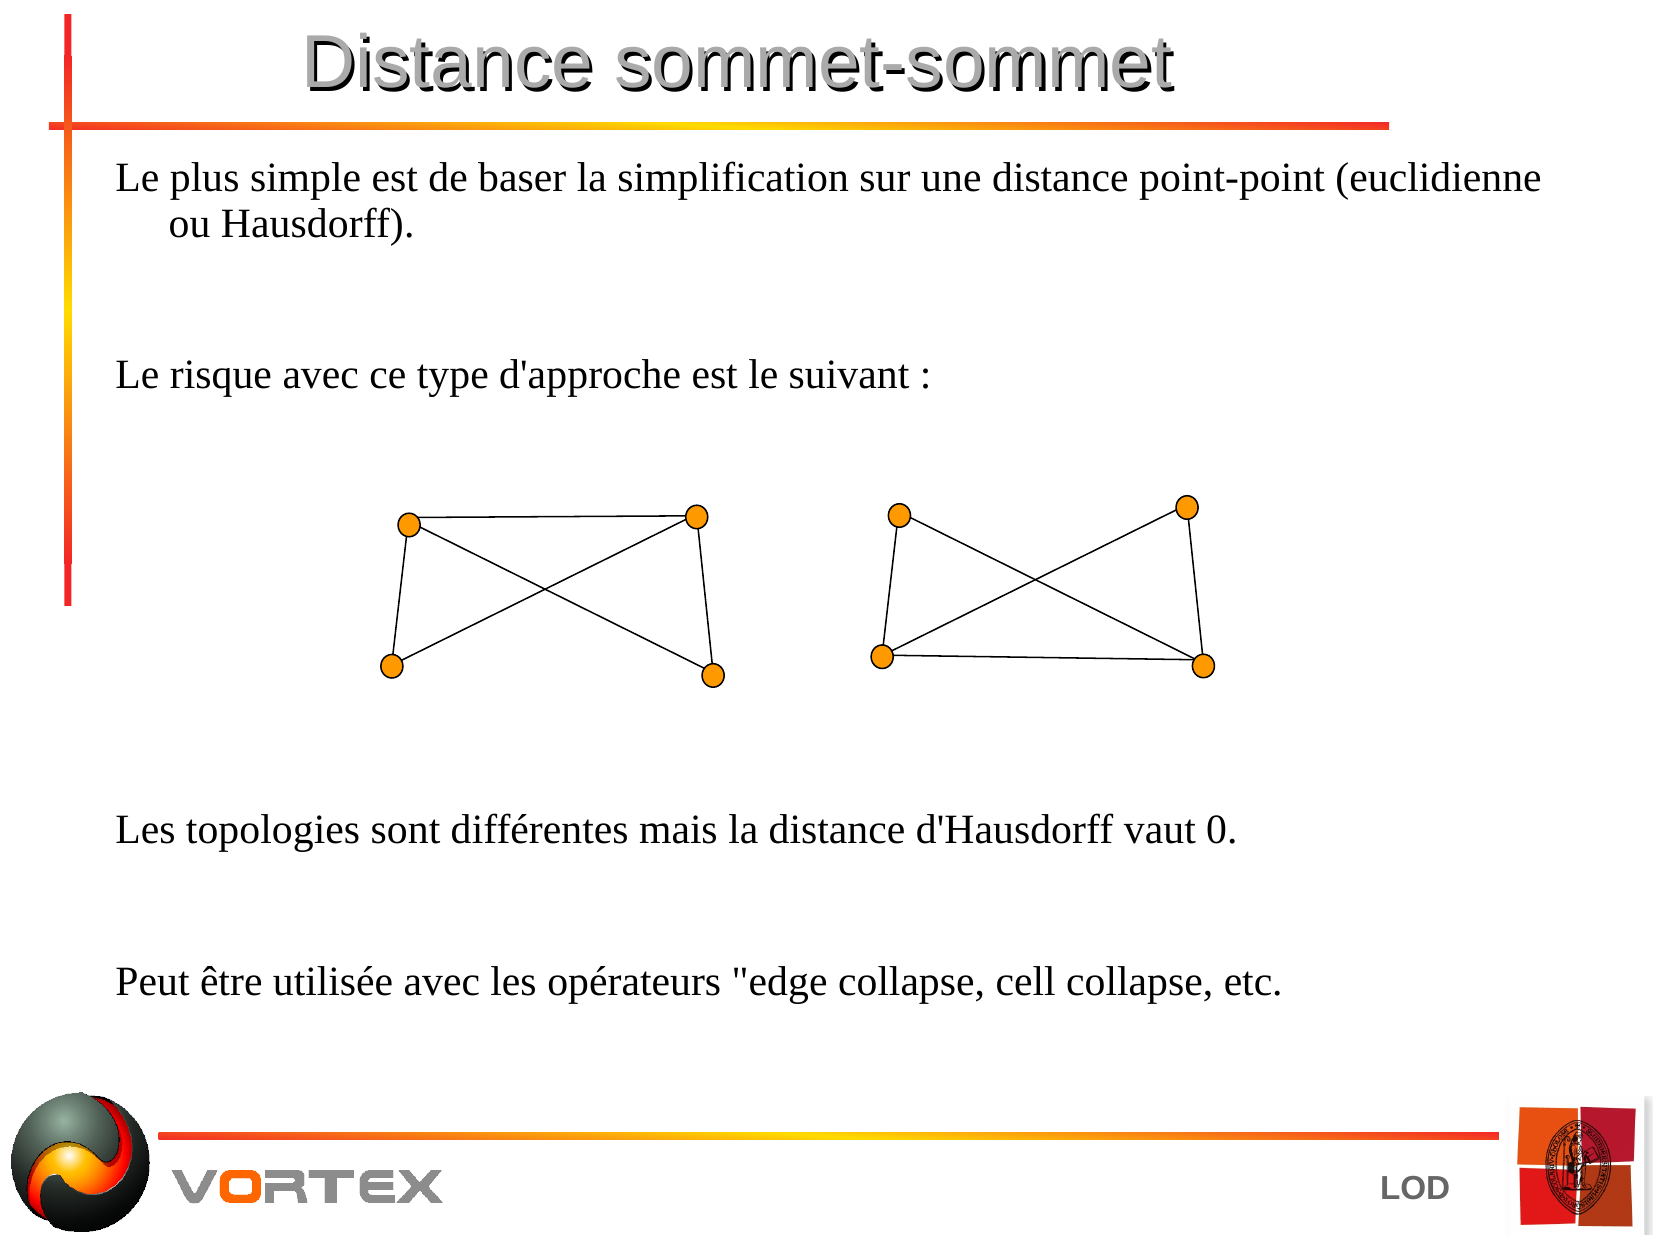

# Distance sommet-sommet
Le plus simple est de baser la simplification sur une distance point-point (euclidienne ou Hausdorff).
Le risque avec ce type d'approche est le suivant :
Les topologies sont différentes mais la distance d'Hausdorff vaut 0.
Peut être utilisée avec les opérateurs "edge collapse, cell collapse, etc.